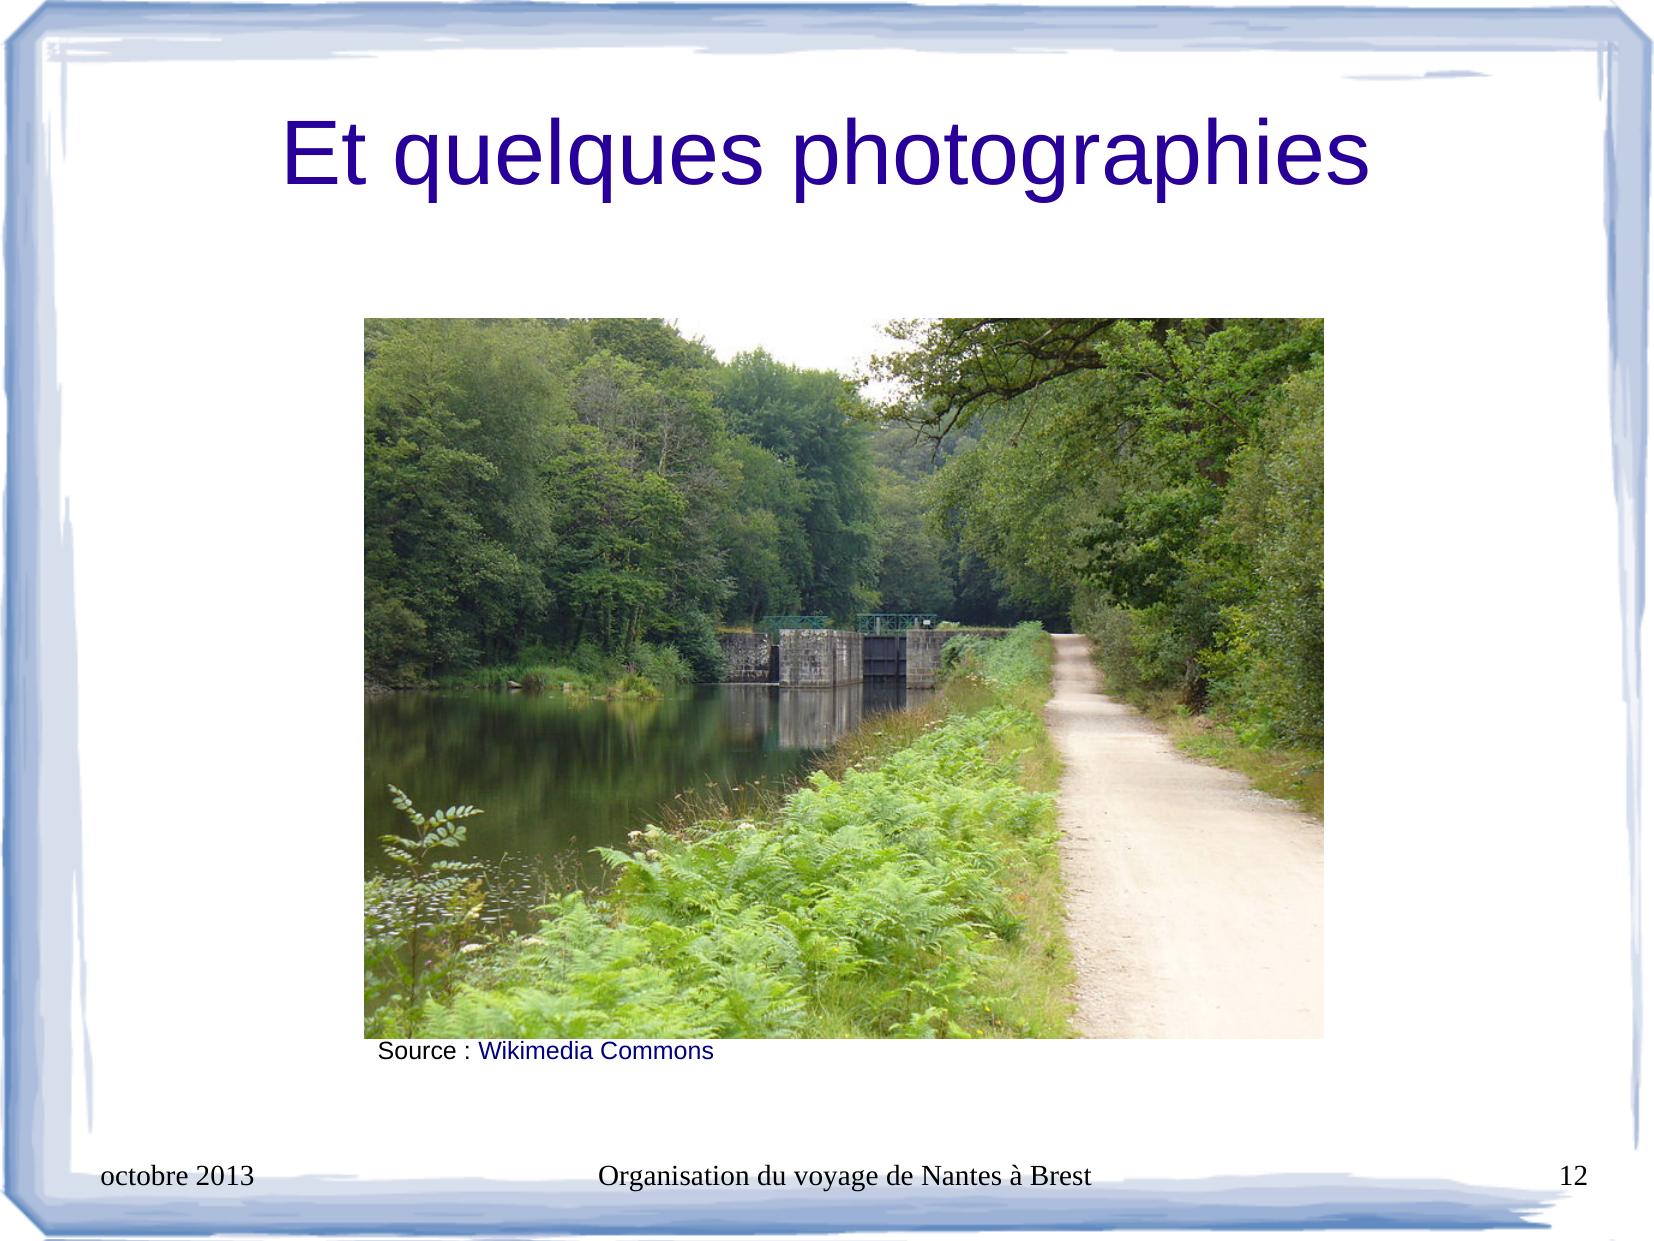

# Et quelques photographies
Source : Wikimedia Commons
octobre 2013
Organisation du voyage de Nantes à Brest
12